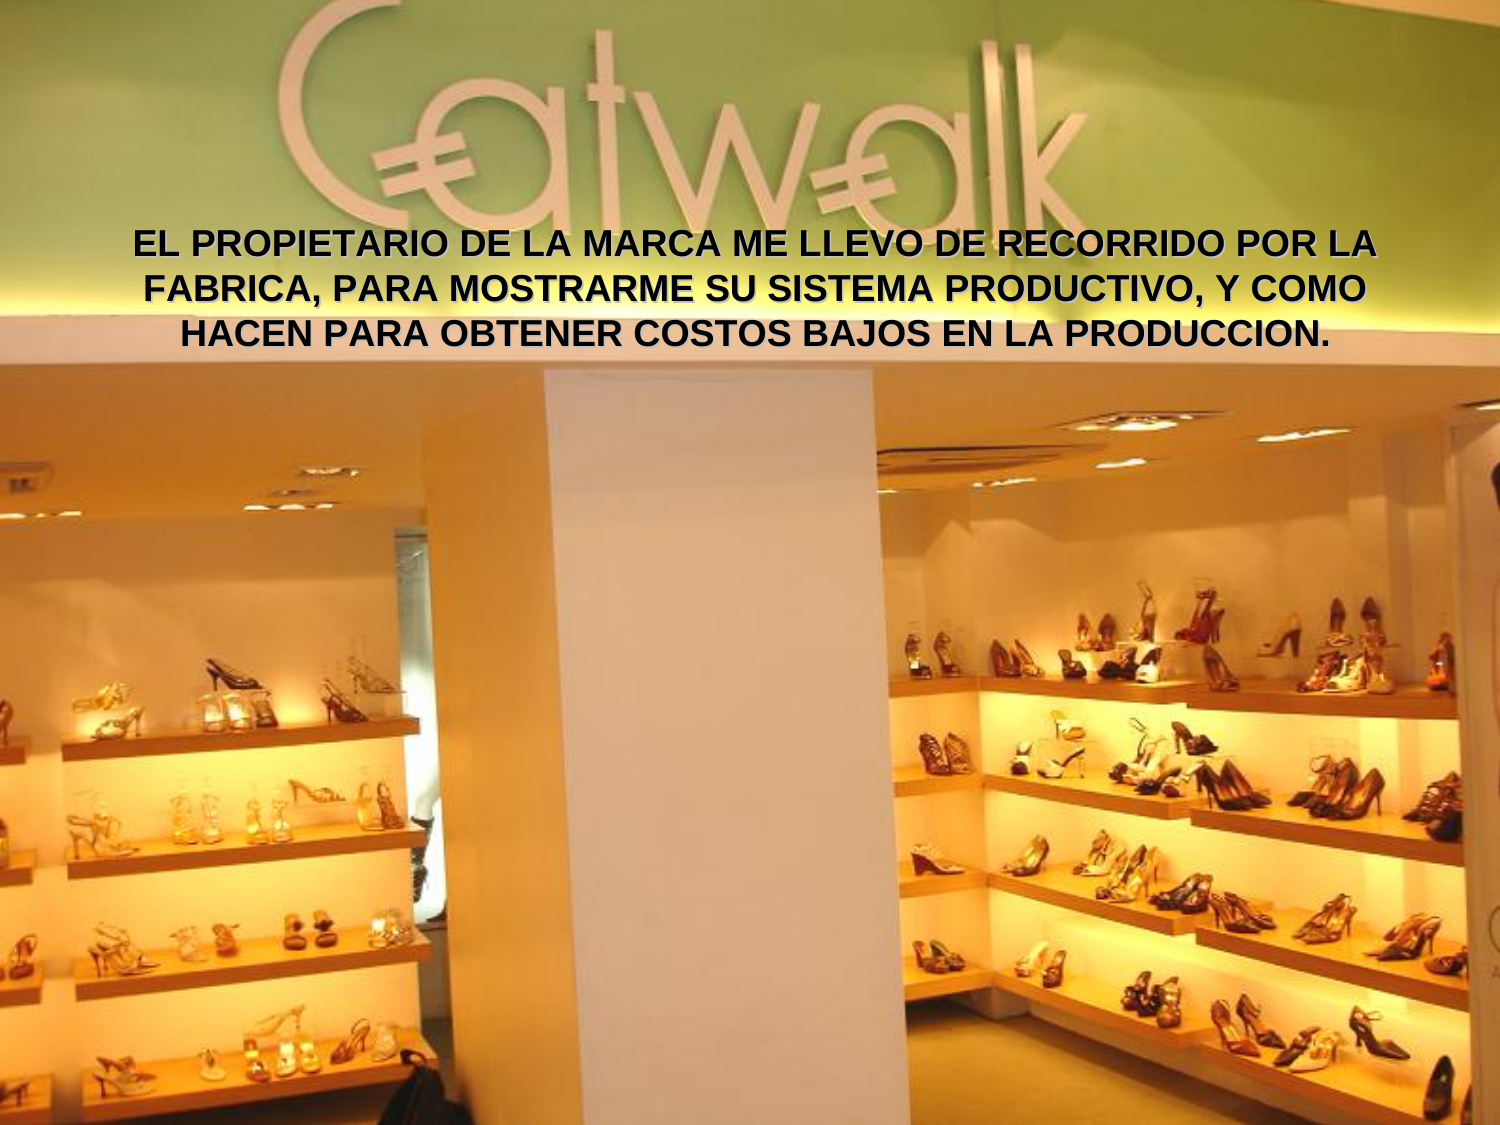

EL PROPIETARIO DE LA MARCA ME LLEVO DE RECORRIDO POR LA FABRICA, PARA MOSTRARME SU SISTEMA PRODUCTIVO, Y COMO HACEN PARA OBTENER COSTOS BAJOS EN LA PRODUCCION.